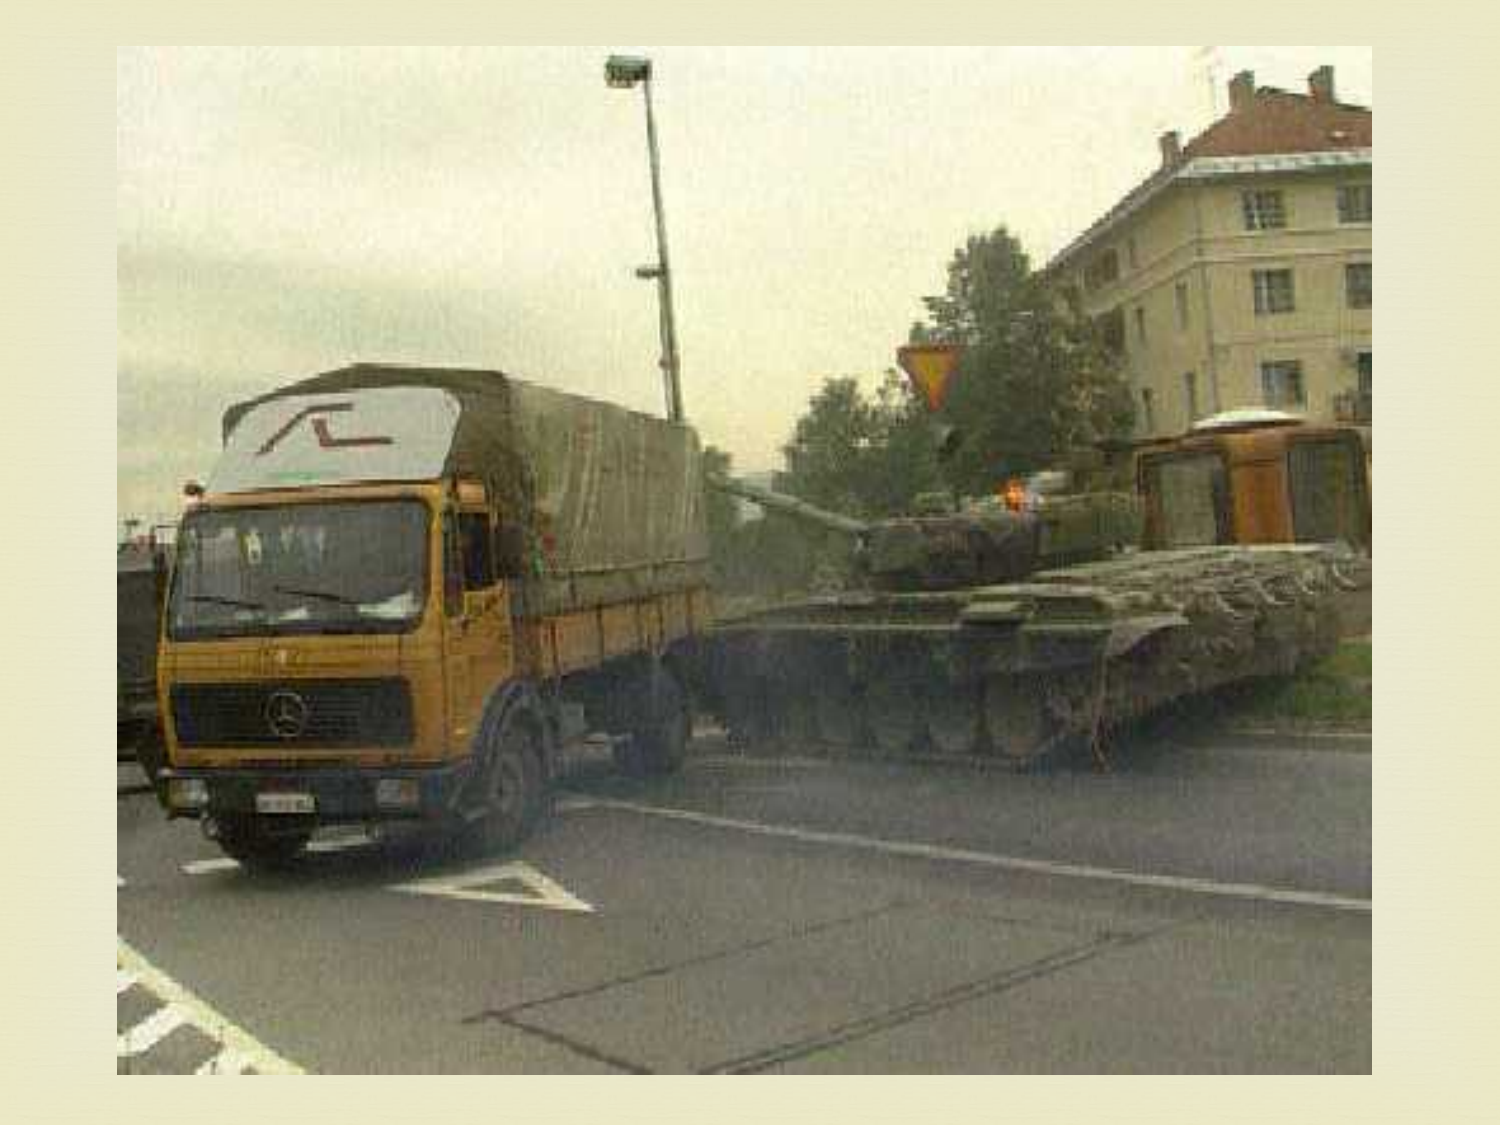

# Deset tankov je iz Maribora približno ob 9. uri odpeljalo proti Šentilju, pet tankov ter 10 oklepnikov pa proti Dravogradu
Kolono, ki je prodirala proti Šentilju, je ustavila branjena barikada v Pesnici
Okoli poldneva so jo začeli obstreljevati in jo zažgali
Na mostu čez Dravo je bila zavrnjena tankovska kolona